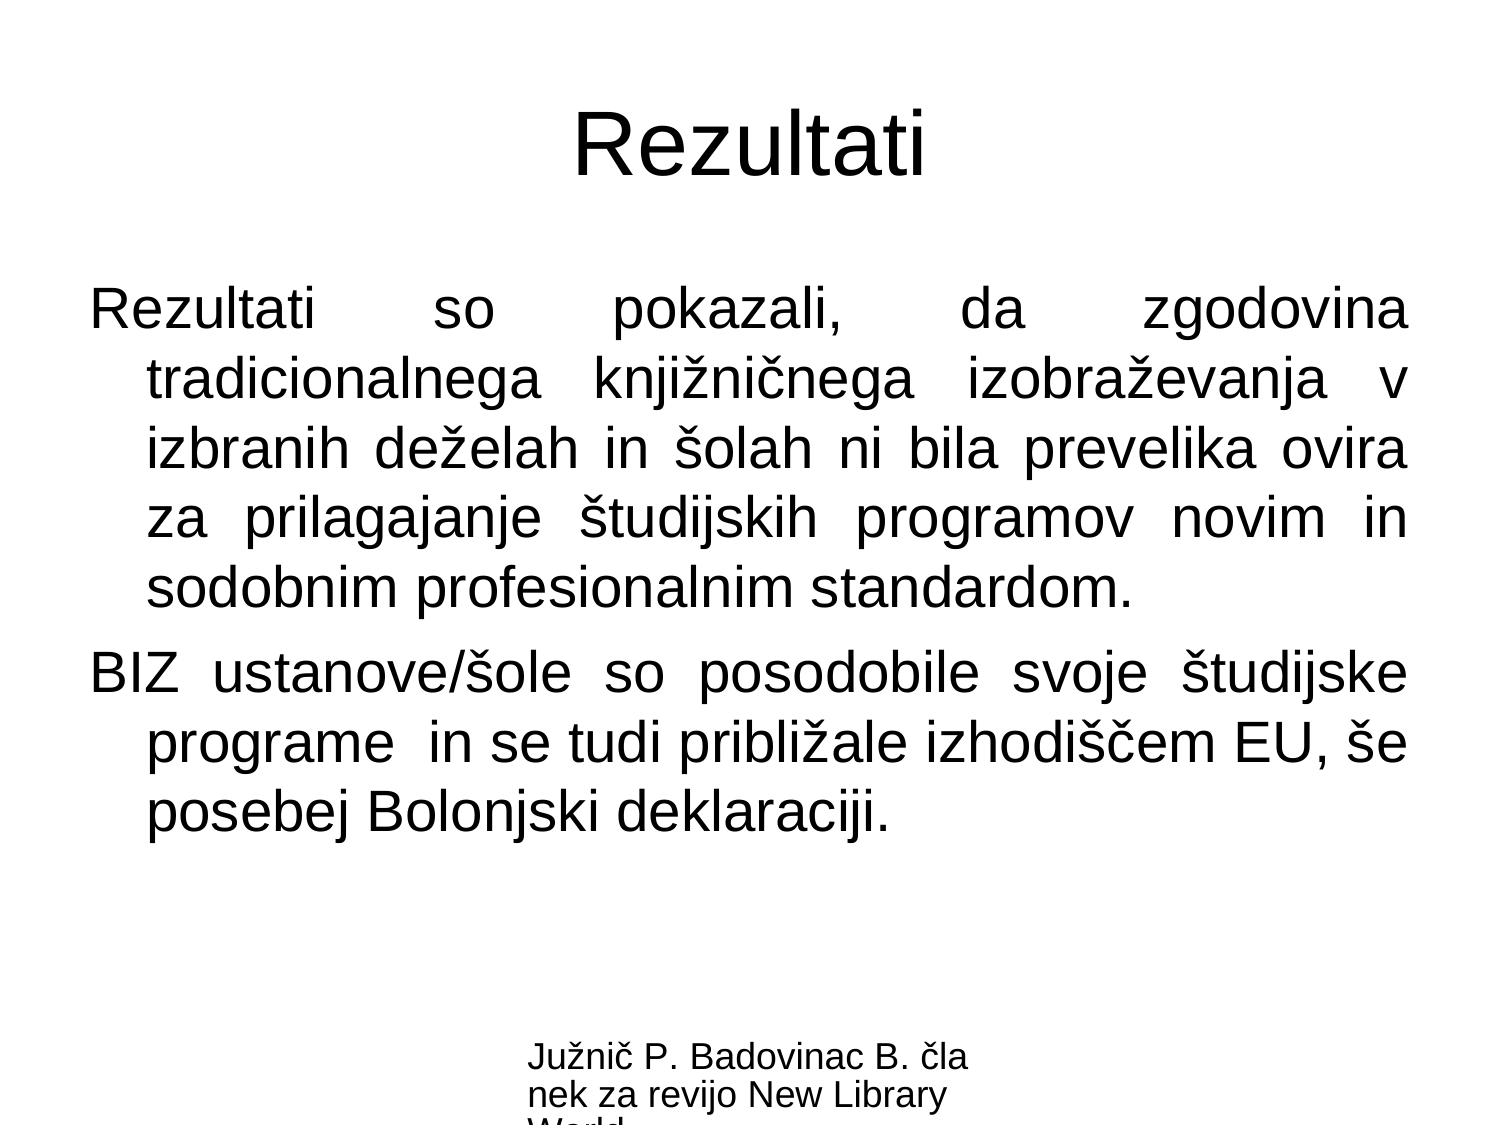

# Rezultati
Rezultati so pokazali, da zgodovina tradicionalnega knjižničnega izobraževanja v izbranih deželah in šolah ni bila prevelika ovira za prilagajanje študijskih programov novim in sodobnim profesionalnim standardom.
BIZ ustanove/šole so posodobile svoje študijske programe in se tudi približale izhodiščem EU, še posebej Bolonjski deklaraciji.
Južnič P. Badovinac B. članek za revijo New Library World